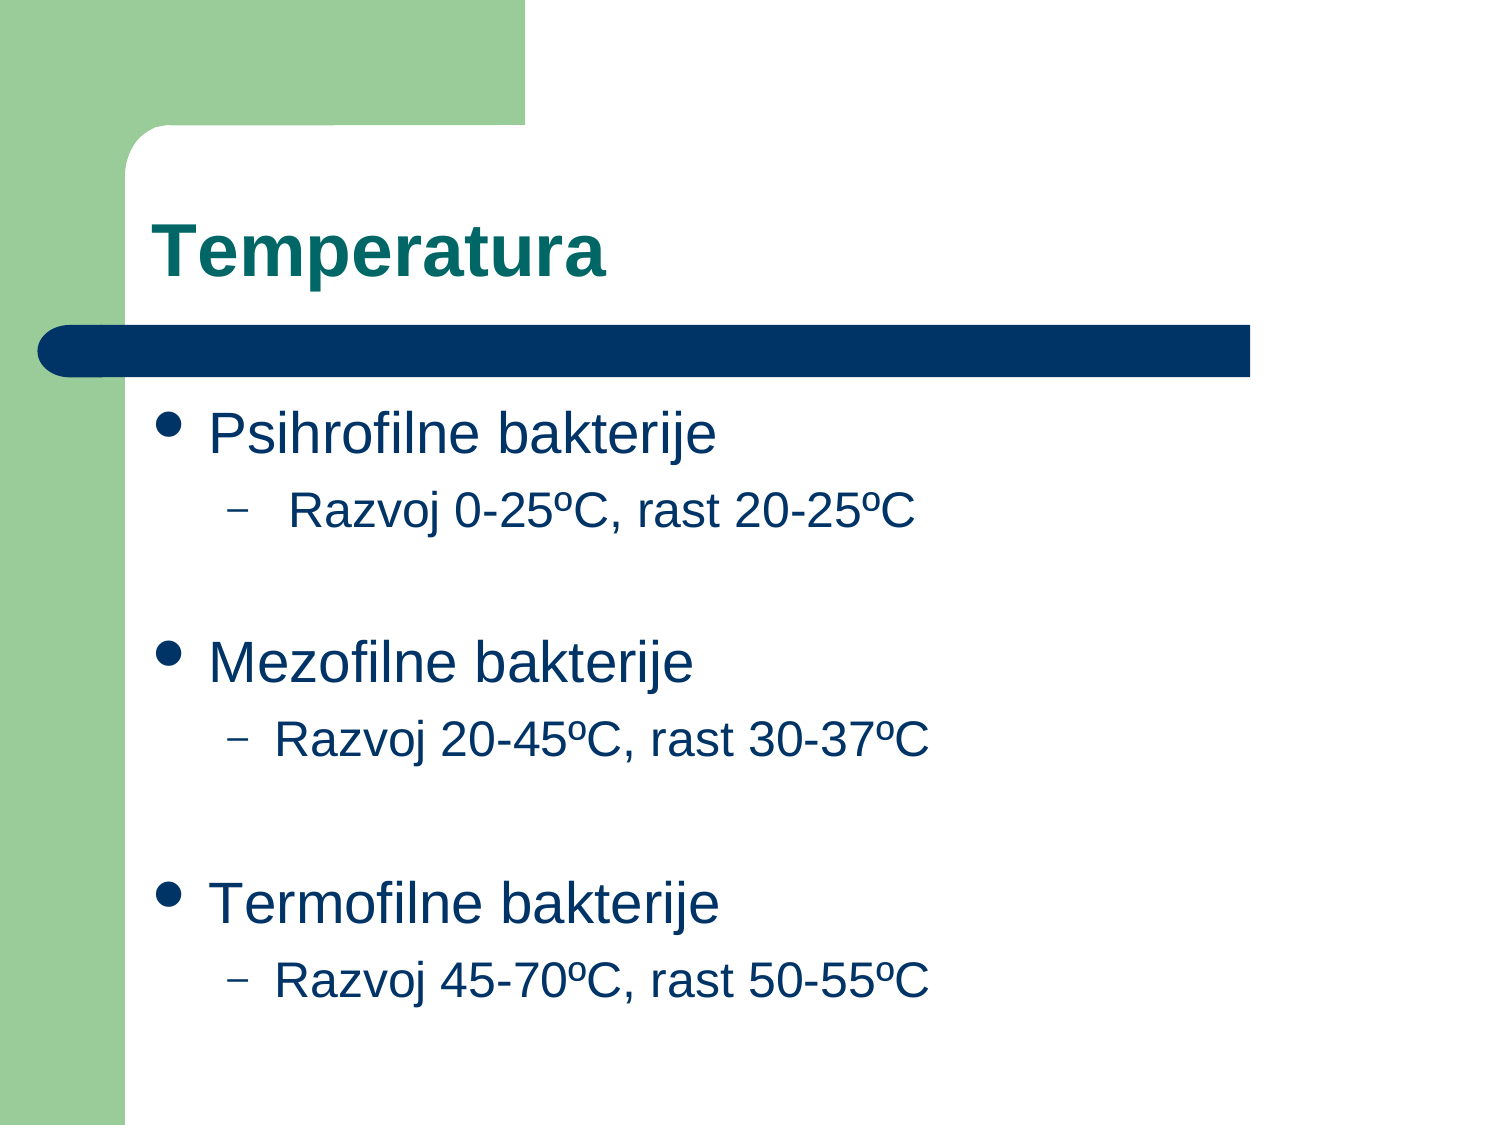

# Temperatura
Psihrofilne bakterije
 Razvoj 0-25ºC, rast 20-25ºC
Mezofilne bakterije
Razvoj 20-45ºC, rast 30-37ºC
Termofilne bakterije
Razvoj 45-70ºC, rast 50-55ºC